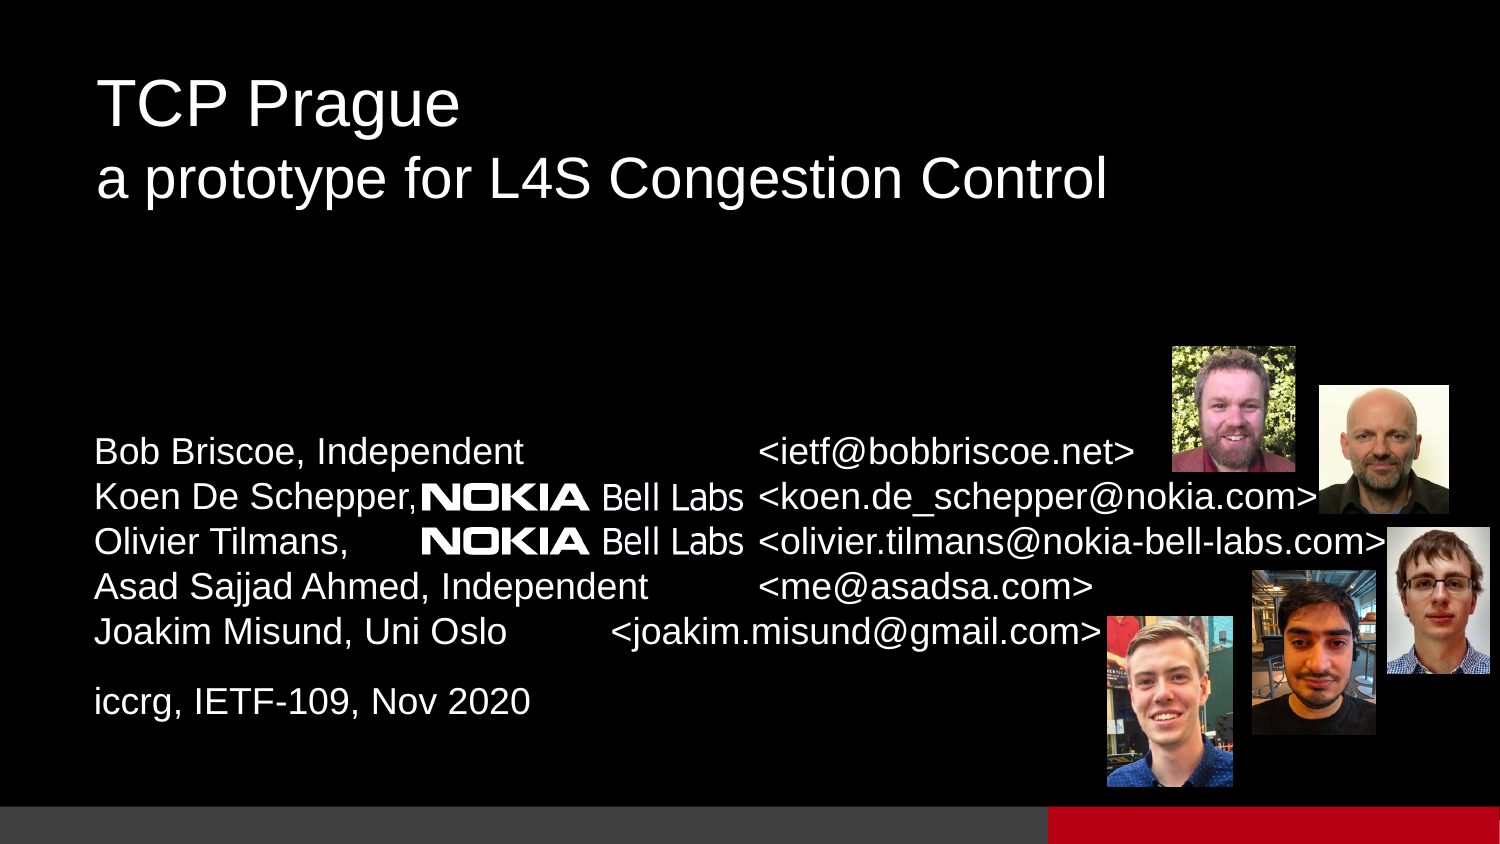

TCP Prague
a prototype for L4S Congestion Control
Bob Briscoe, Independent 				<ietf@bobbriscoe.net>
Koen De Schepper, N	okia Bell Labs 	<koen.de_schepper@nokia.com>
Olivier Tilmans, N	okia Bell Labs 	<olivier.tilmans@nokia-bell-labs.com>
Asad Sajjad Ahmed, Independent		<me@asadsa.com>
Joakim Misund, Uni Oslo		<joakim.misund@gmail.com>
iccrg, IETF-109, Nov 2020